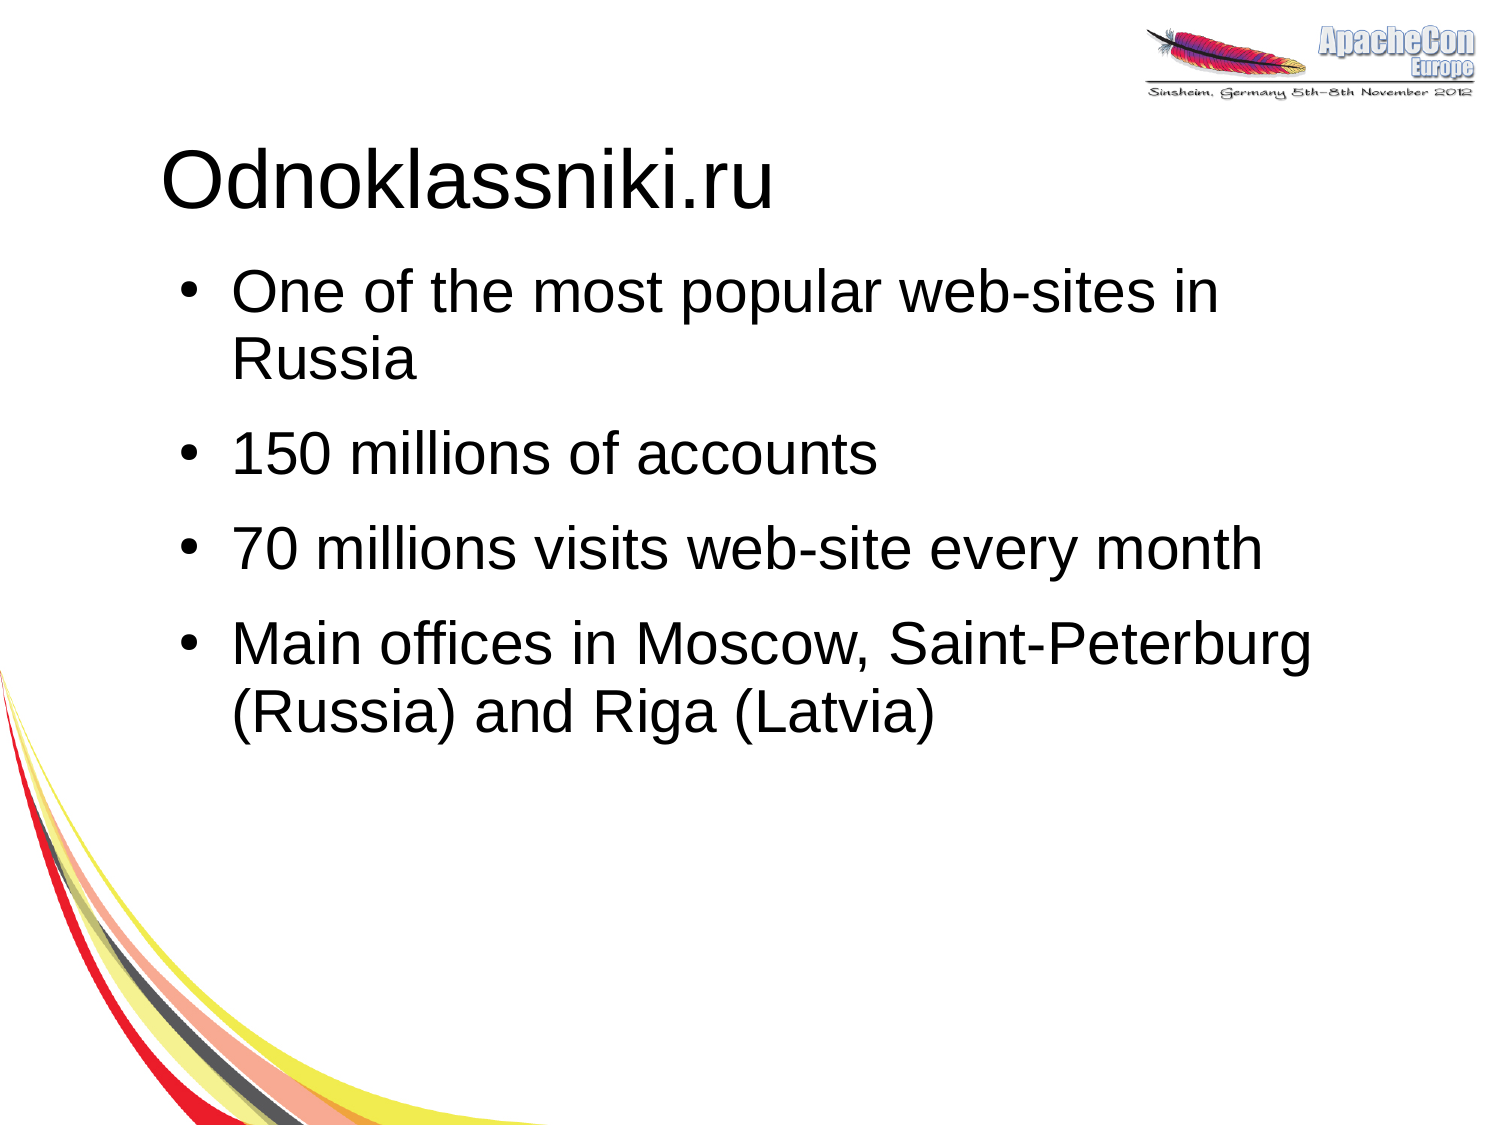

# Odnoklassniki.ru
One of the most popular web-sites in Russia
150 millions of accounts
70 millions visits web-site every month
Main offices in Moscow, Saint-Peterburg (Russia) and Riga (Latvia)